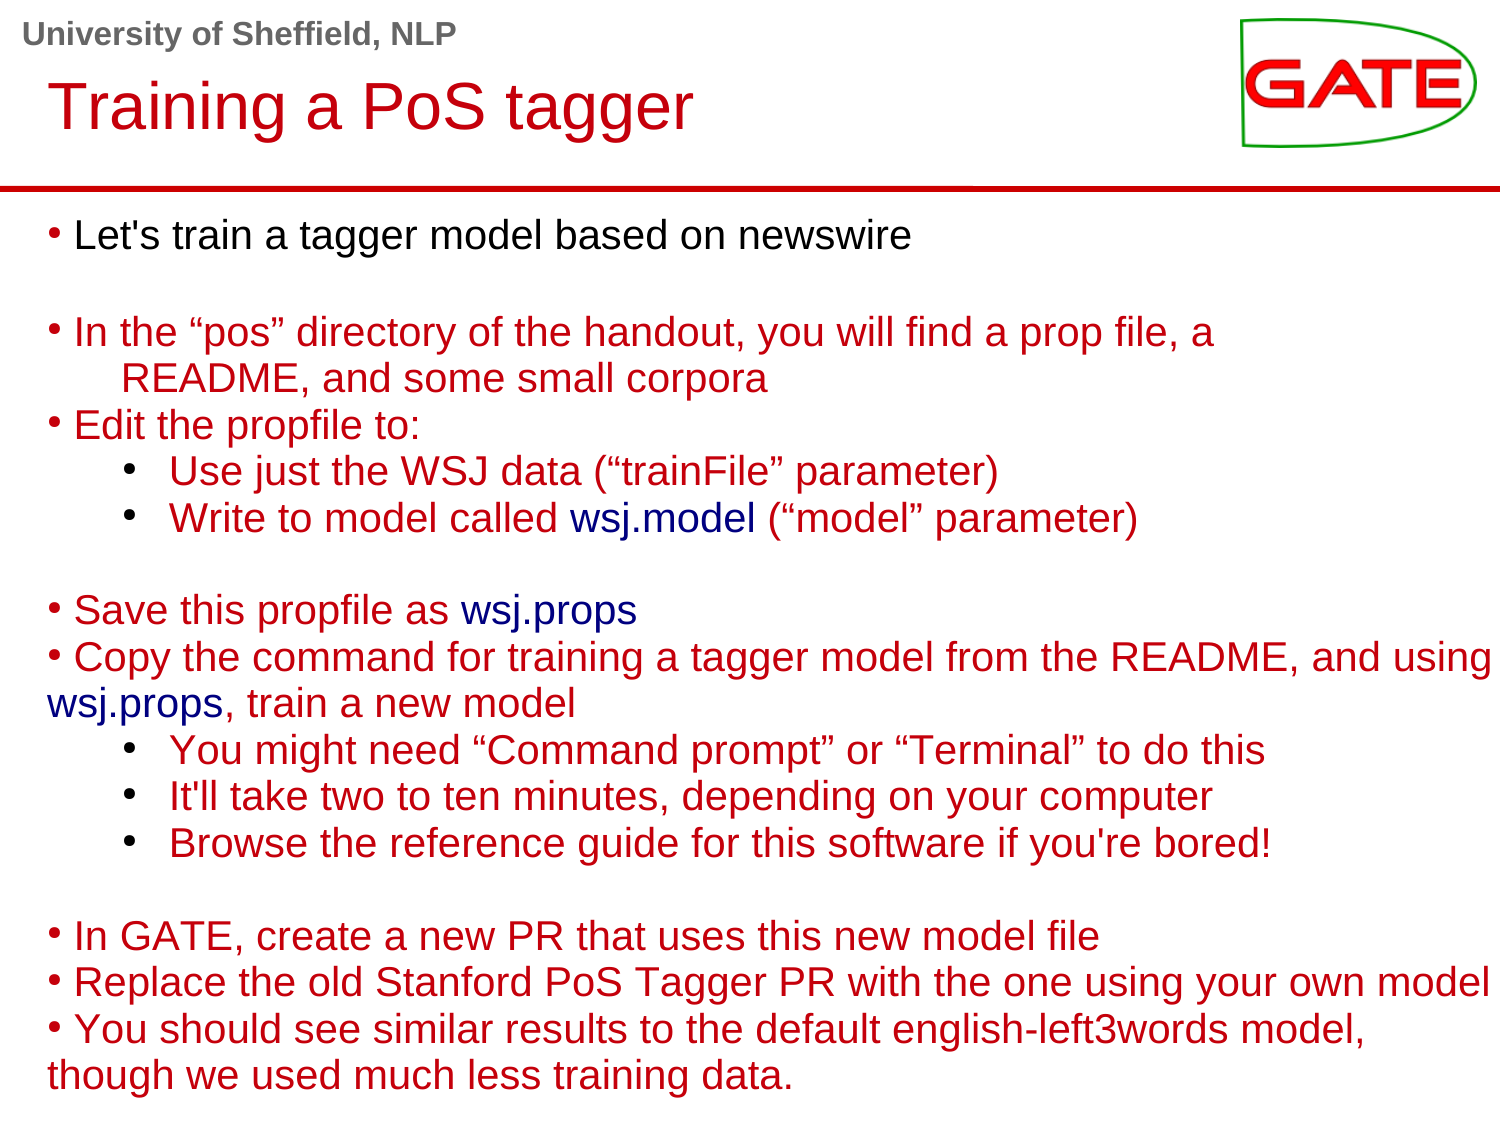

Training a PoS tagger
 Let's train a tagger model based on newswire
 In the “pos” directory of the handout, you will find a prop file, a 			 	README, and some small corpora
 Edit the propfile to:
Use just the WSJ data (“trainFile” parameter)
Write to model called wsj.model (“model” parameter)
 Save this propfile as wsj.props
 Copy the command for training a tagger model from the README, and using wsj.props, train a new model
You might need “Command prompt” or “Terminal” to do this
It'll take two to ten minutes, depending on your computer
Browse the reference guide for this software if you're bored!
 In GATE, create a new PR that uses this new model file
 Replace the old Stanford PoS Tagger PR with the one using your own model
 You should see similar results to the default english-left3words model, though we used much less training data.